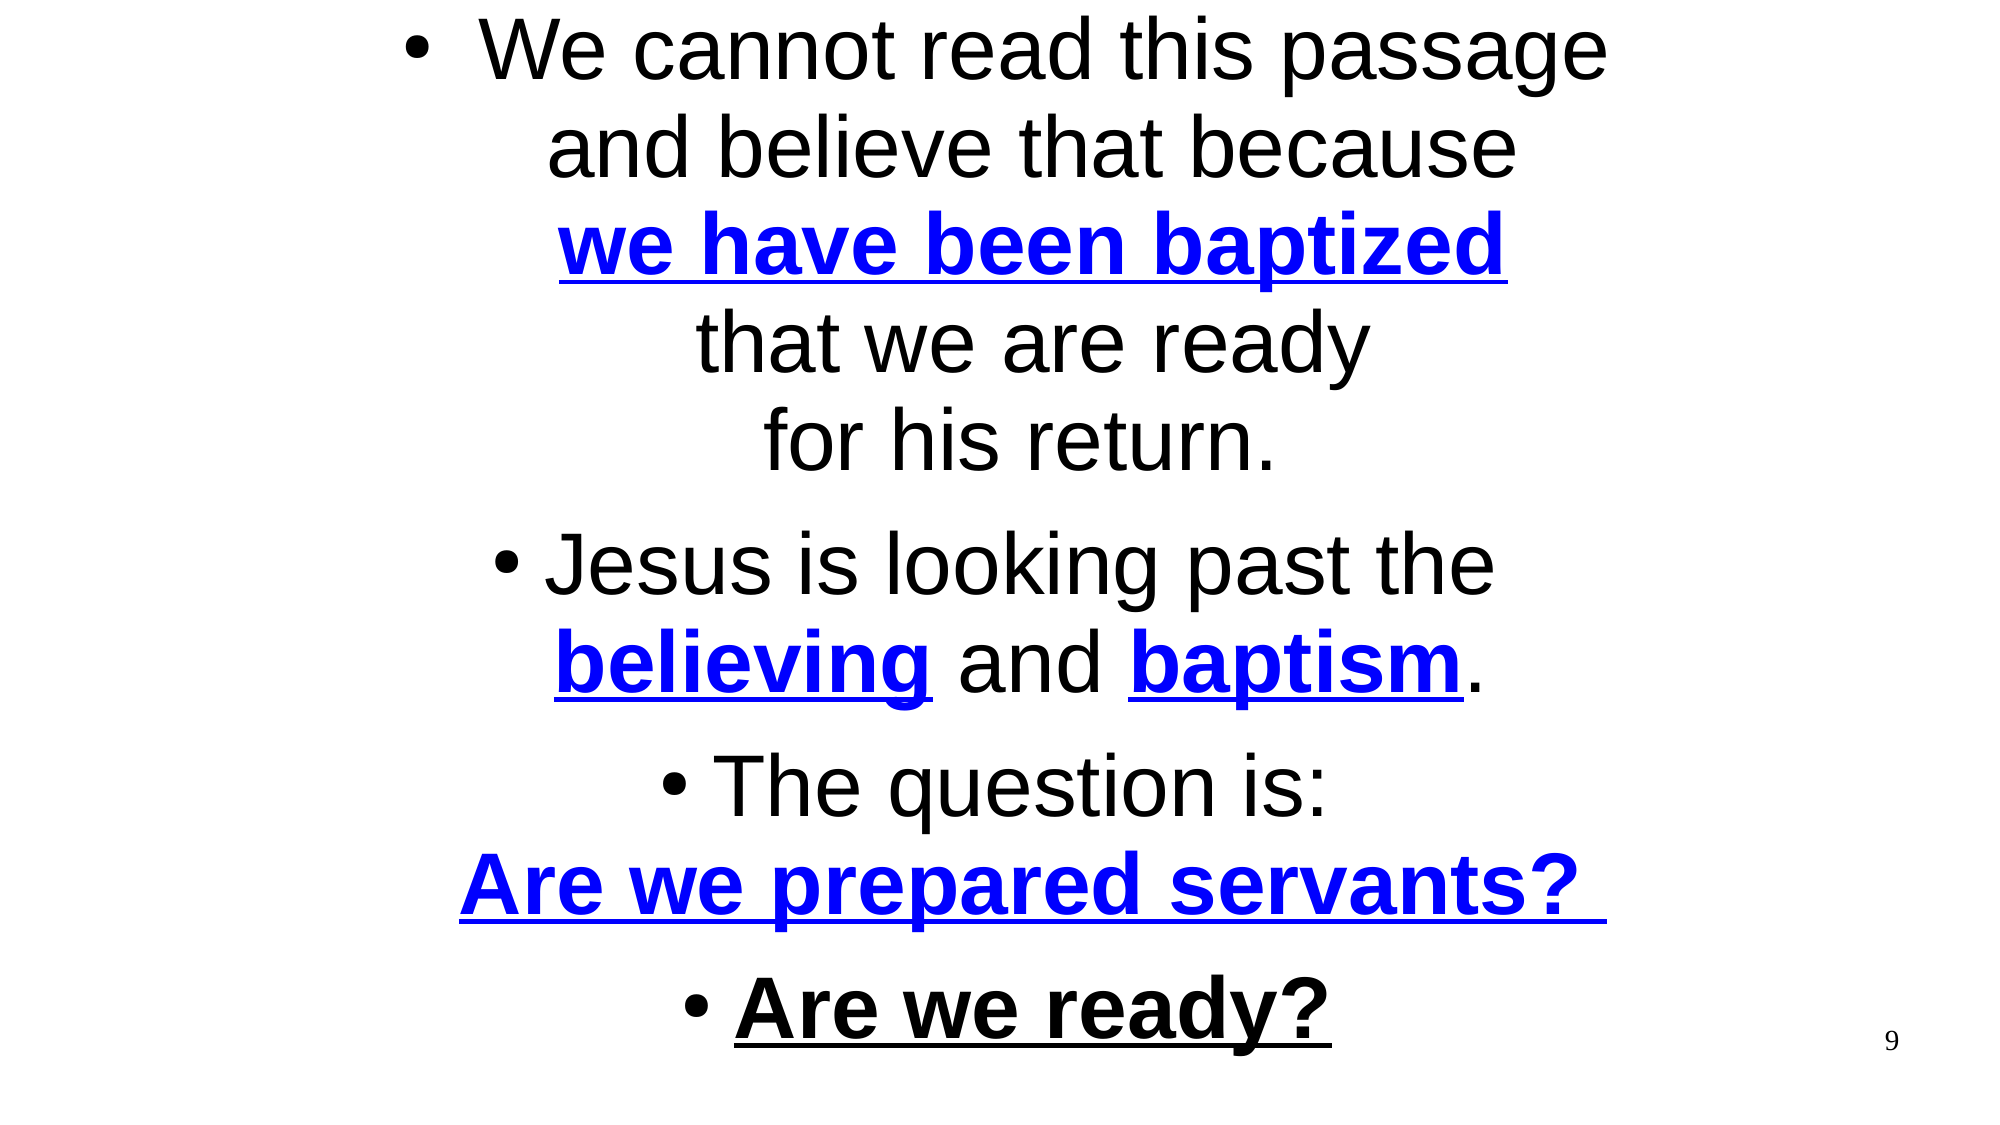

# We cannot read this passage and believe that because we have been baptized that we are ready for his return.
Jesus is looking past the
believing and baptism.
The question is:
Are we prepared servants?
Are we ready?
9